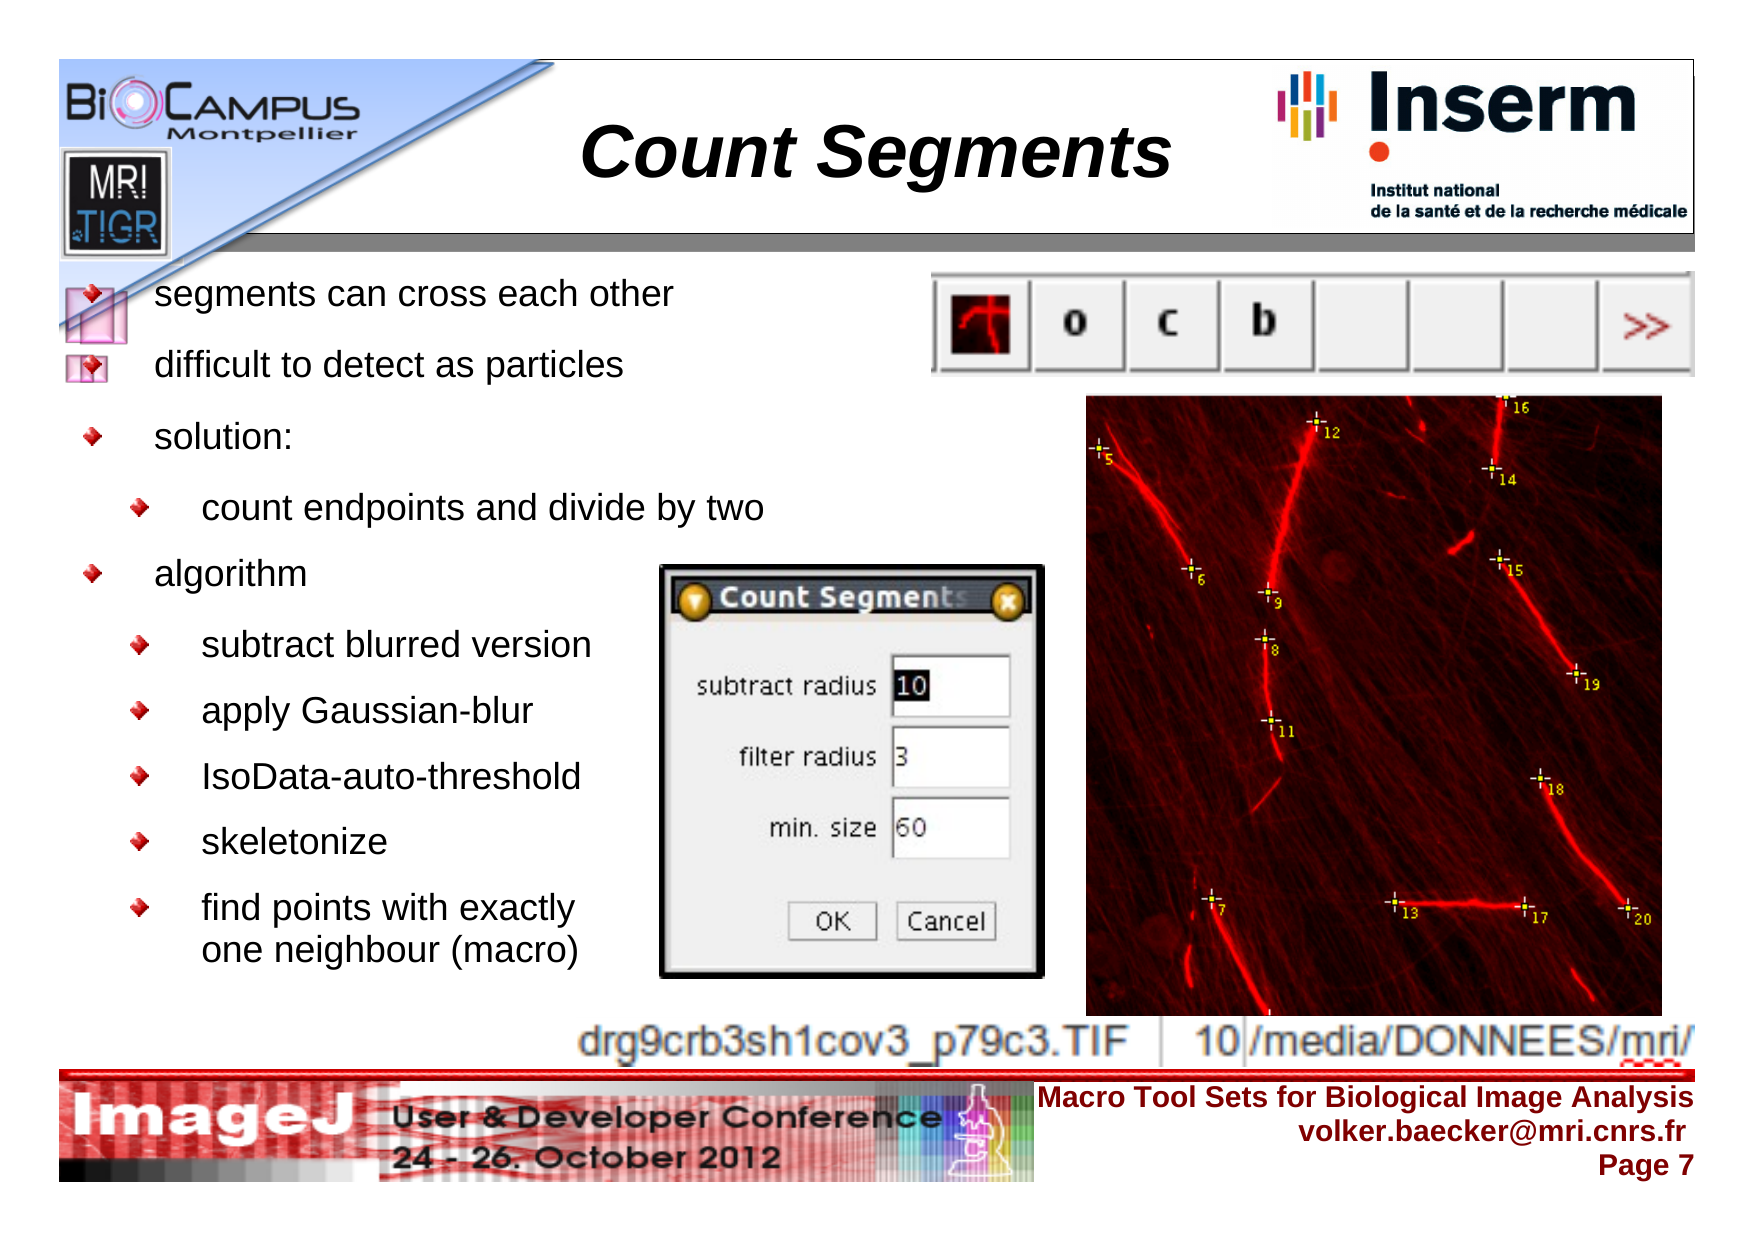

# Count Segments
segments can cross each other
difficult to detect as particles
solution:
count endpoints and divide by two
algorithm
subtract blurred version
apply Gaussian-blur
IsoData-auto-threshold
skeletonize
find points with exactly
one neighbour (macro)